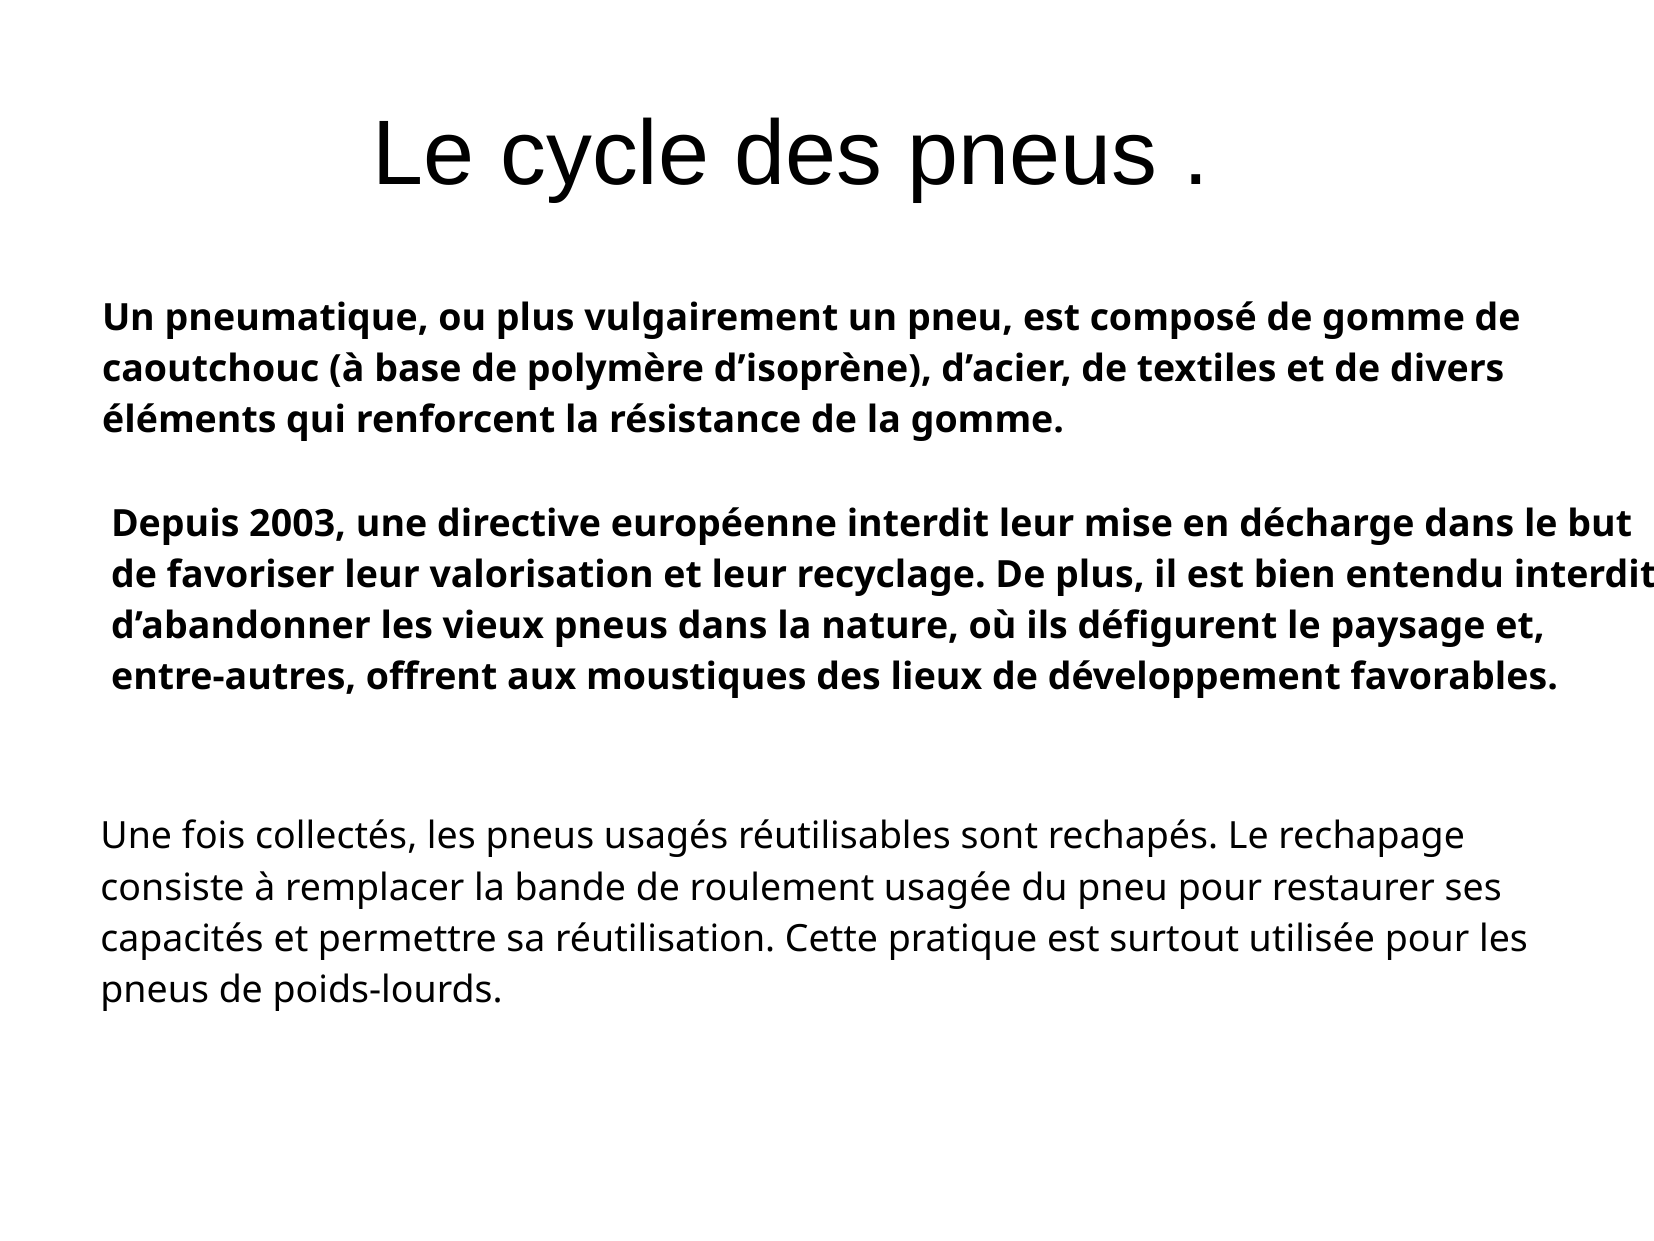

# Le cycle des pneus .
Un pneumatique, ou plus vulgairement un pneu, est composé de gomme de caoutchouc (à base de polymère d’isoprène), d’acier, de textiles et de divers éléments qui renforcent la résistance de la gomme.
Depuis 2003, une directive européenne interdit leur mise en décharge dans le but de favoriser leur valorisation et leur recyclage. De plus, il est bien entendu interdit d’abandonner les vieux pneus dans la nature, où ils défigurent le paysage et, entre-autres, offrent aux moustiques des lieux de développement favorables.
Une fois collectés, les pneus usagés réutilisables sont rechapés. Le rechapage consiste à remplacer la bande de roulement usagée du pneu pour restaurer ses capacités et permettre sa réutilisation. Cette pratique est surtout utilisée pour les pneus de poids-lourds.